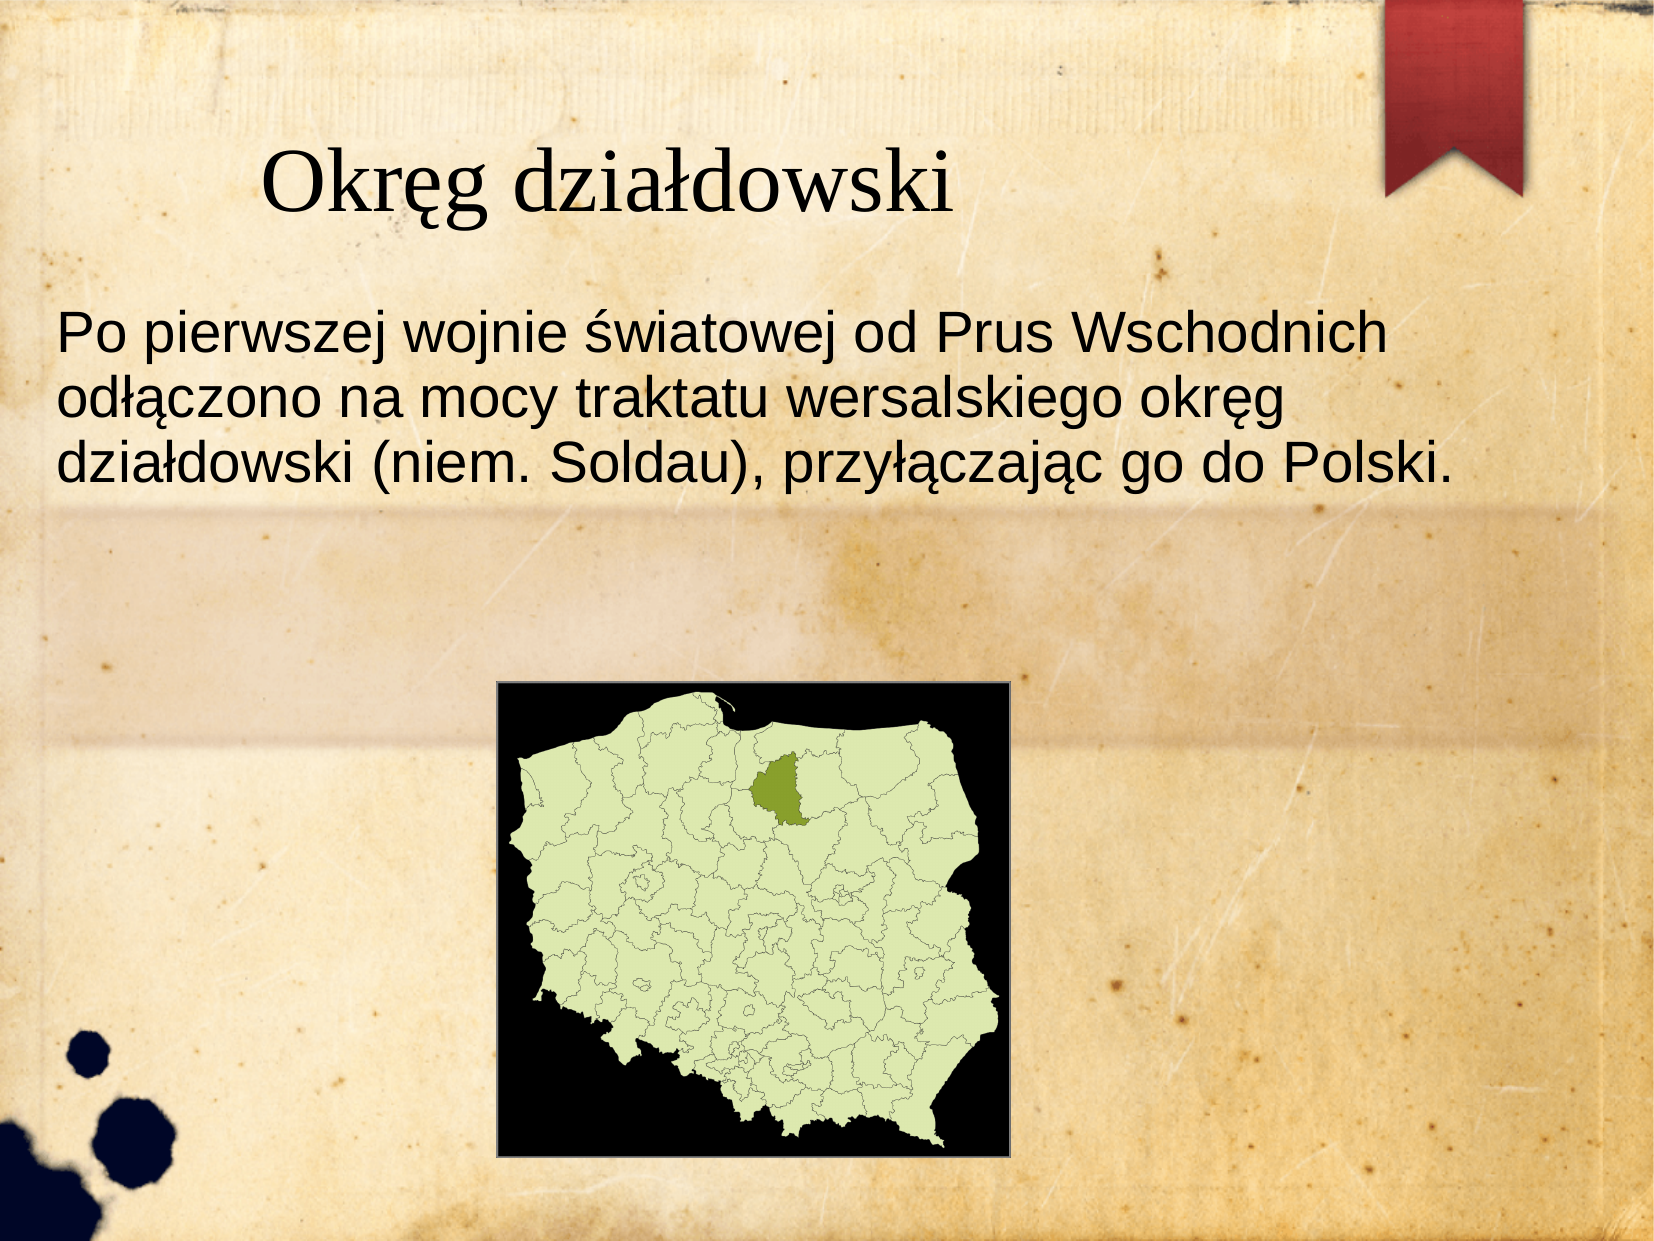

# Okręg działdowski
Po pierwszej wojnie światowej od Prus Wschodnich odłączono na mocy traktatu wersalskiego okręg działdowski (niem. Soldau), przyłączając go do Polski.